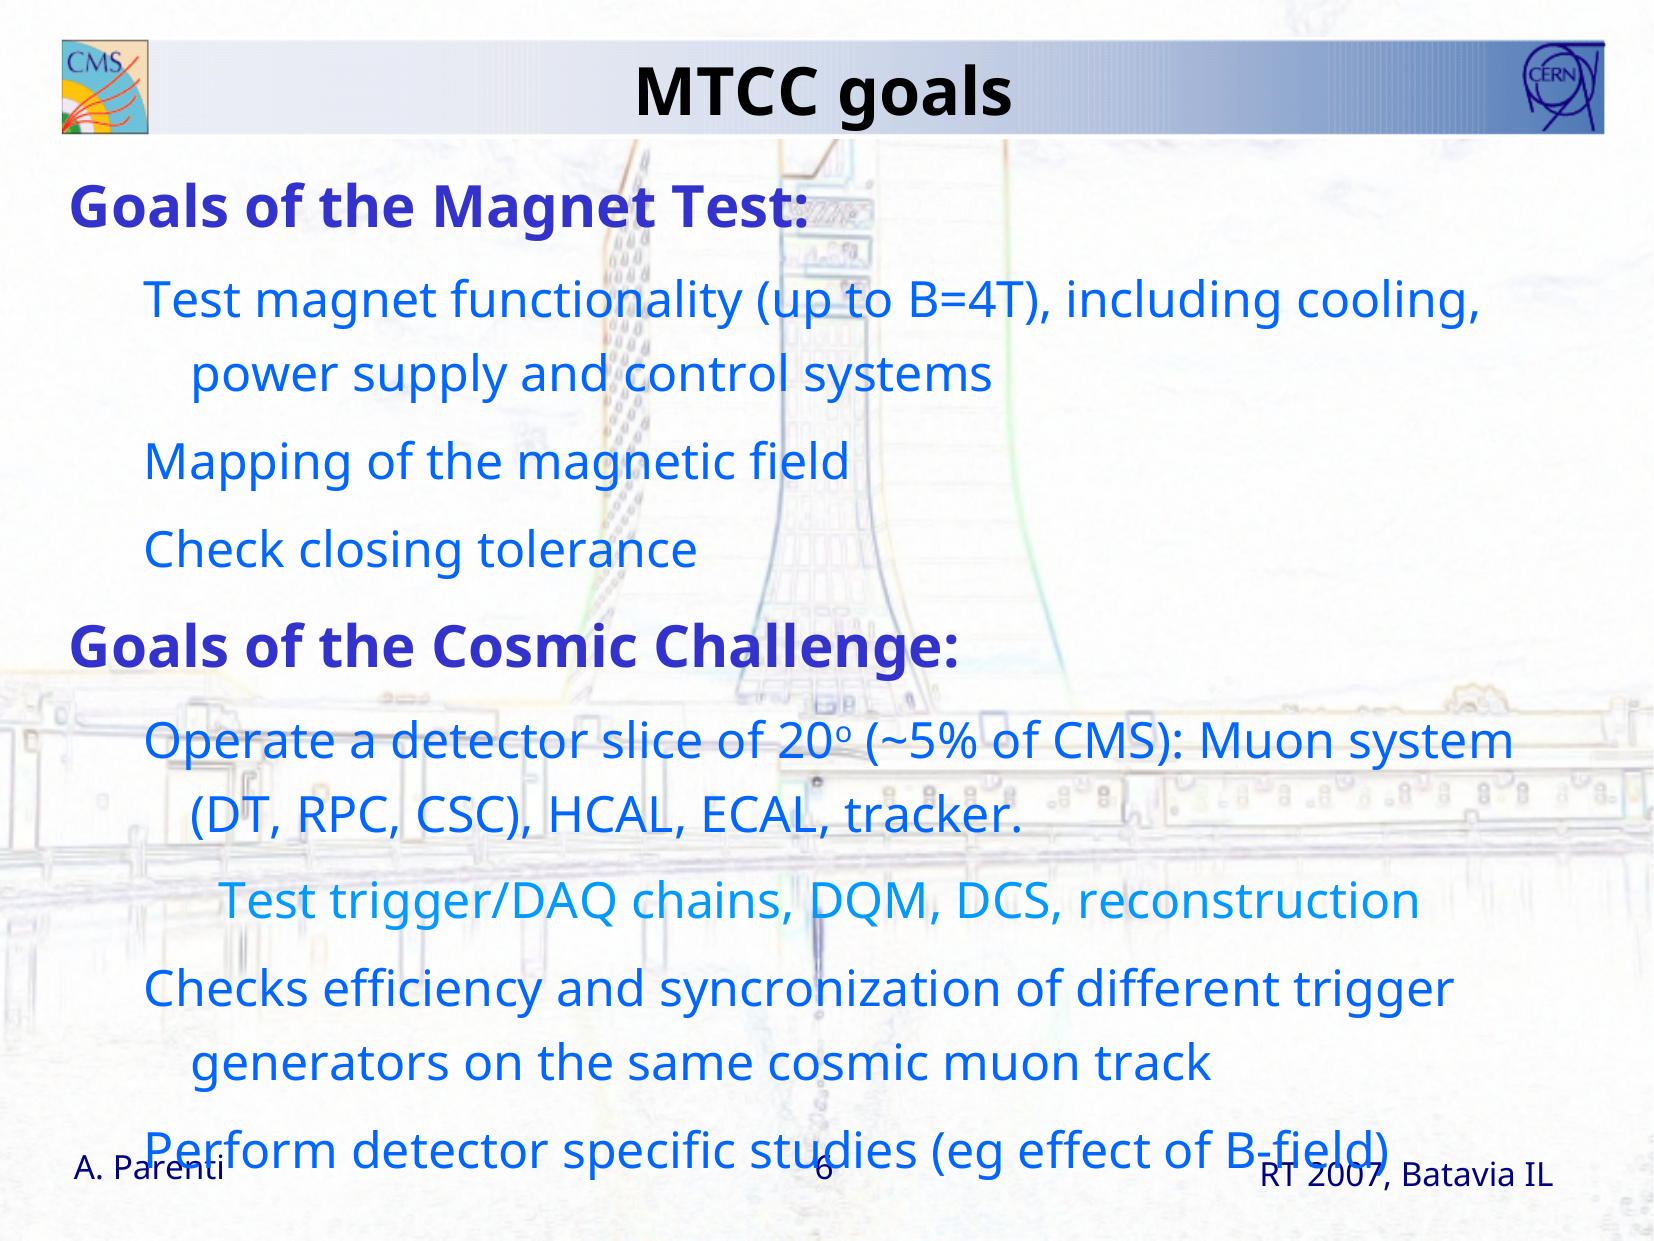

# MTCC goals
Goals of the Magnet Test:
Test magnet functionality (up to B=4T), including cooling, power supply and control systems
Mapping of the magnetic field
Check closing tolerance
Goals of the Cosmic Challenge:
Operate a detector slice of 20o (~5% of CMS): Muon system (DT, RPC, CSC), HCAL, ECAL, tracker.
Test trigger/DAQ chains, DQM, DCS, reconstruction
Checks efficiency and syncronization of different trigger generators on the same cosmic muon track
Perform detector specific studies (eg effect of B-field)